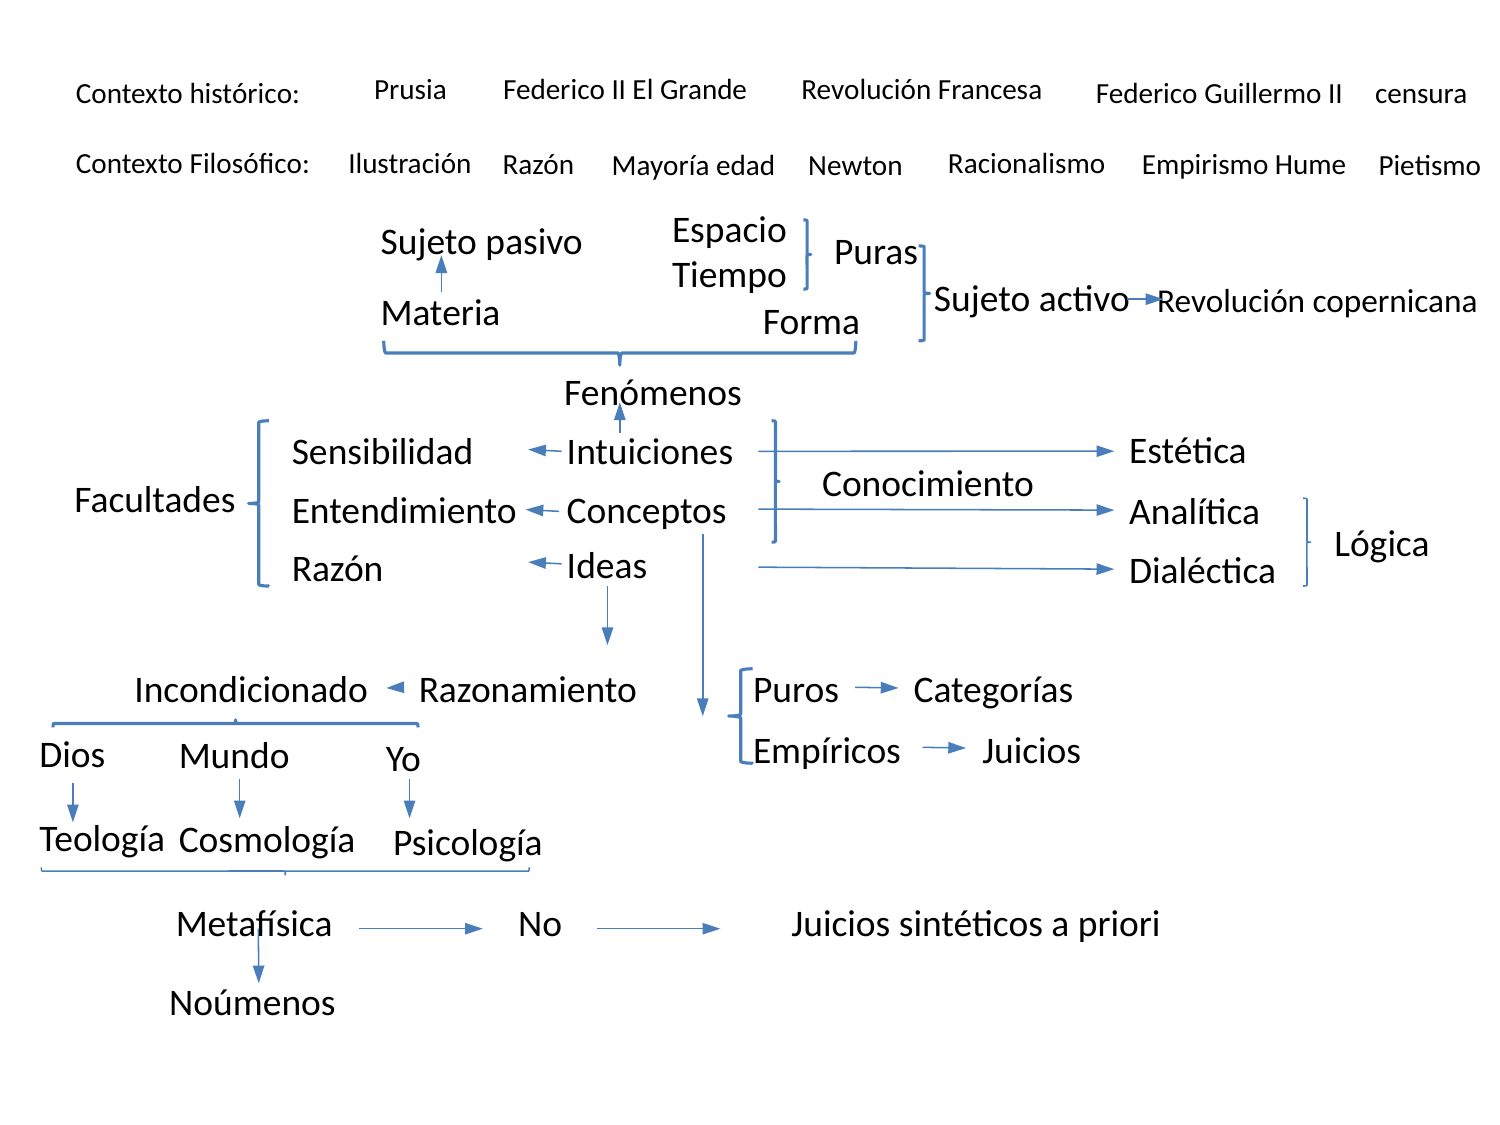

Prusia
Federico II El Grande
Revolución Francesa
Contexto histórico:
Federico Guillermo II
censura
Contexto Filosófico:
Ilustración
Racionalismo
Razón
Empirismo Hume
Mayoría edad
Newton
Pietismo
Espacio
Tiempo
Sujeto pasivo
Puras
Sujeto activo
Revolución copernicana
Materia
Forma
Fenómenos
Estética
Sensibilidad
Intuiciones
Conocimiento
Facultades
Conceptos
Entendimiento
Analítica
Lógica
Ideas
Razón
Dialéctica
Razonamiento
Puros
Incondicionado
Categorías
Empíricos
Juicios
Dios
Mundo
Yo
Teología
Cosmología
Psicología
Metafísica
No
Juicios sintéticos a priori
Noúmenos